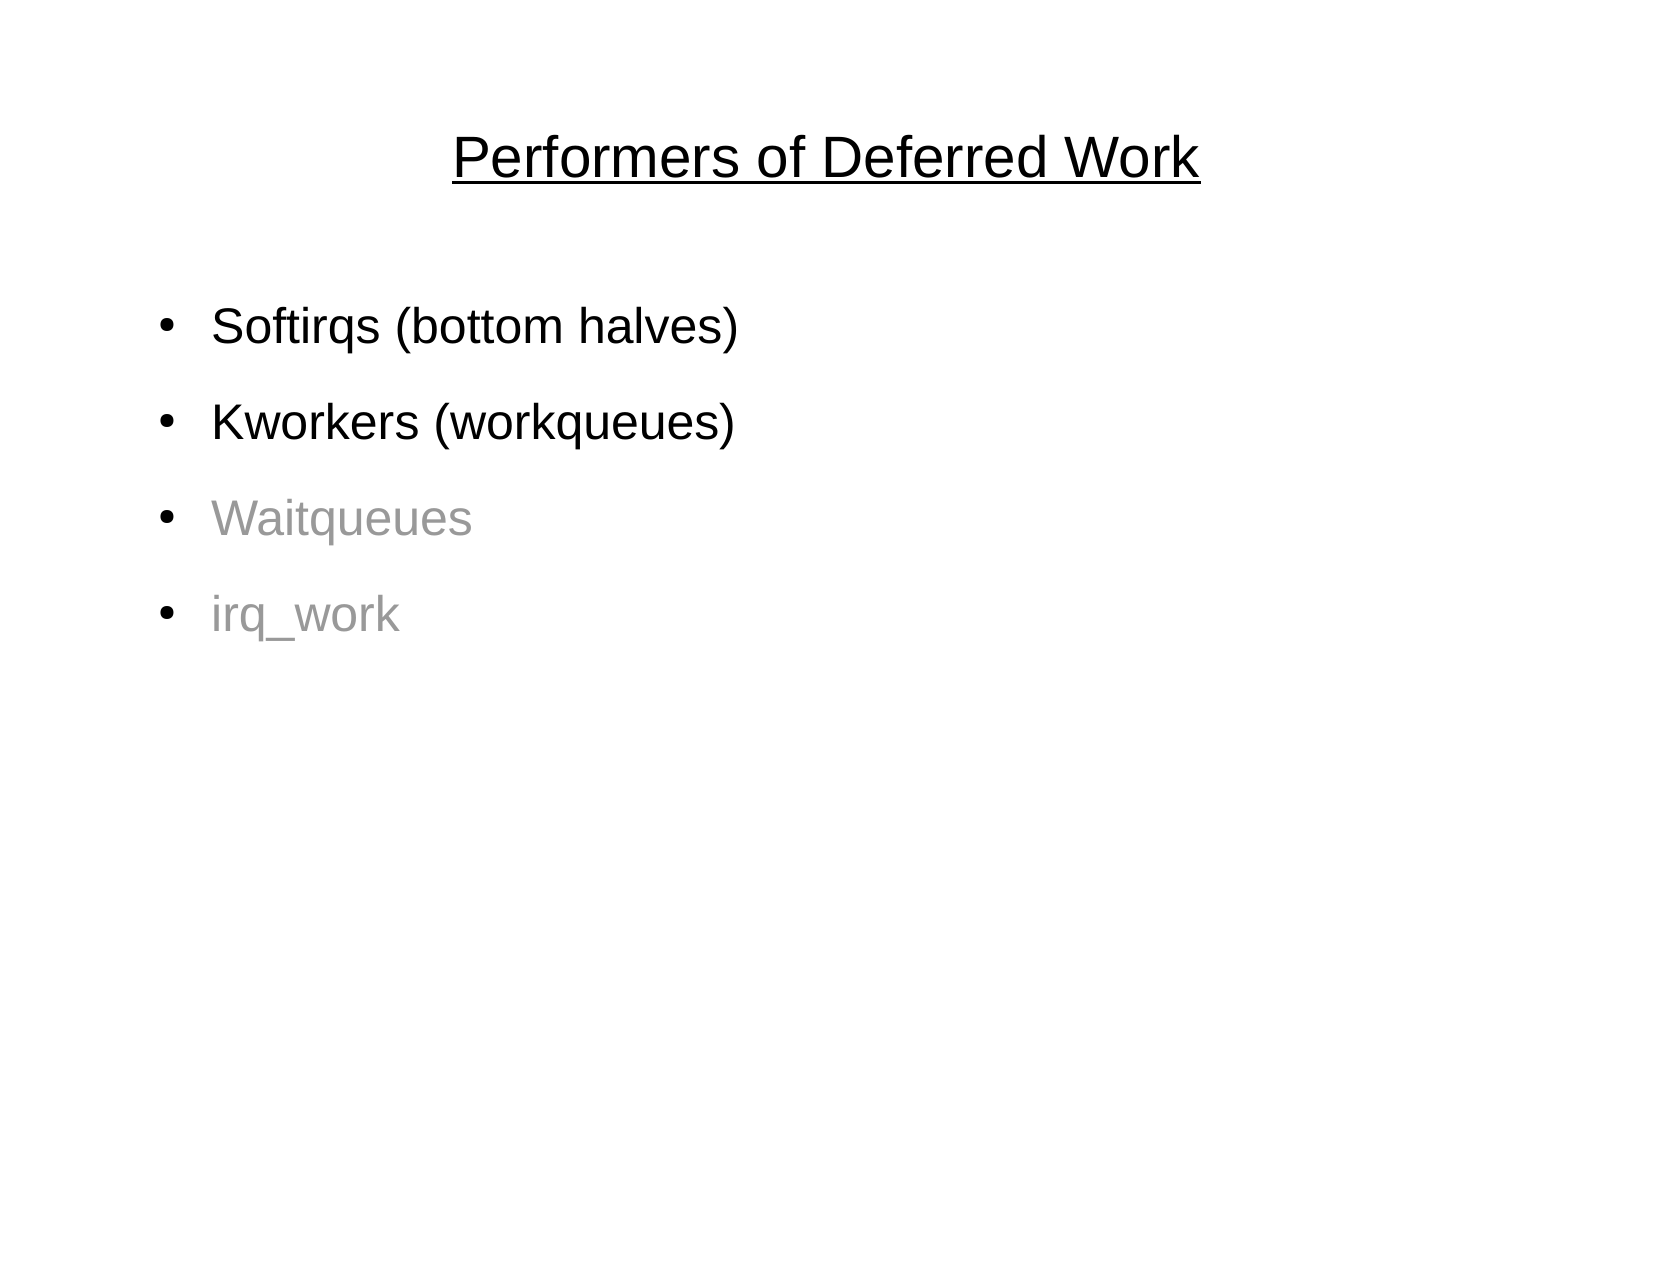

# Performers of Deferred Work
Softirqs (bottom halves)
Kworkers (workqueues)
Waitqueues
irq_work